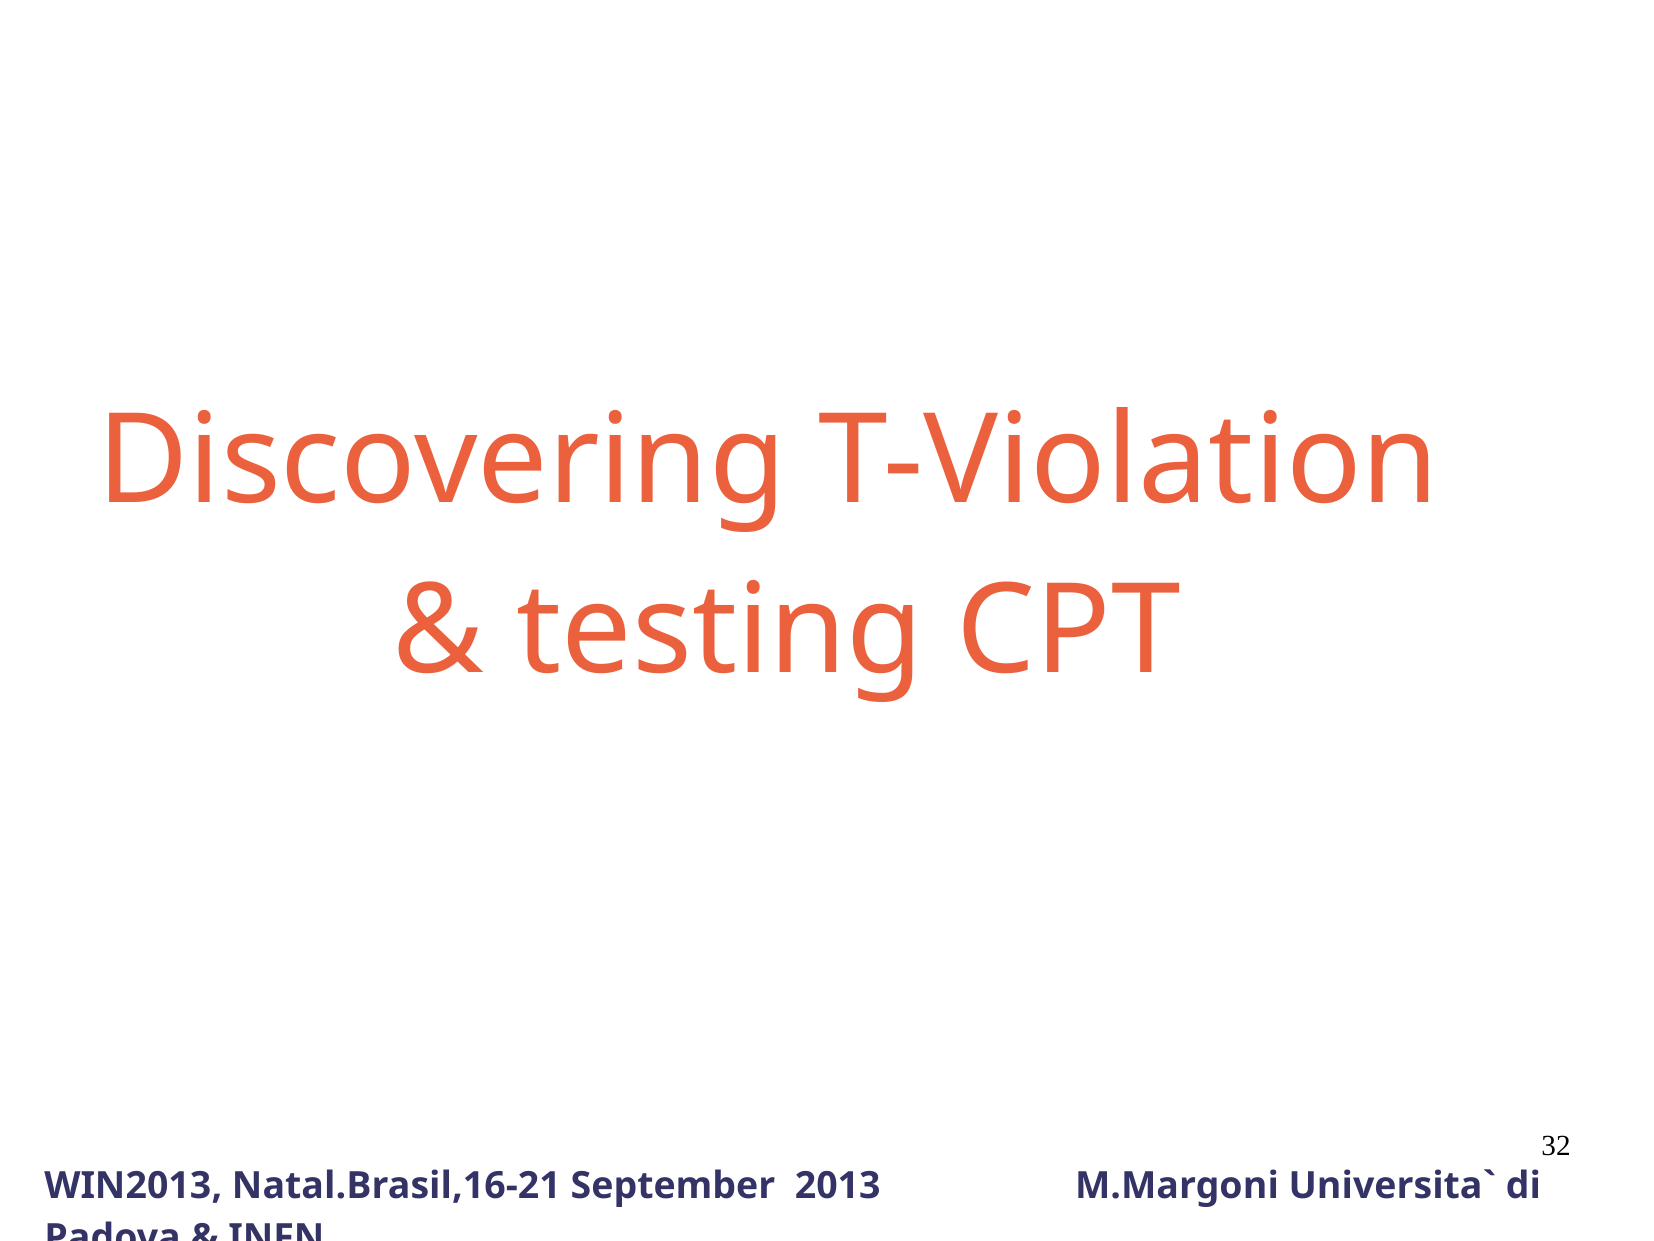

Discovering T-Violation
				& testing CPT
32
WIN2013, Natal.Brasil,16-21 September 2013 M.Margoni Universita` di Padova & INFN